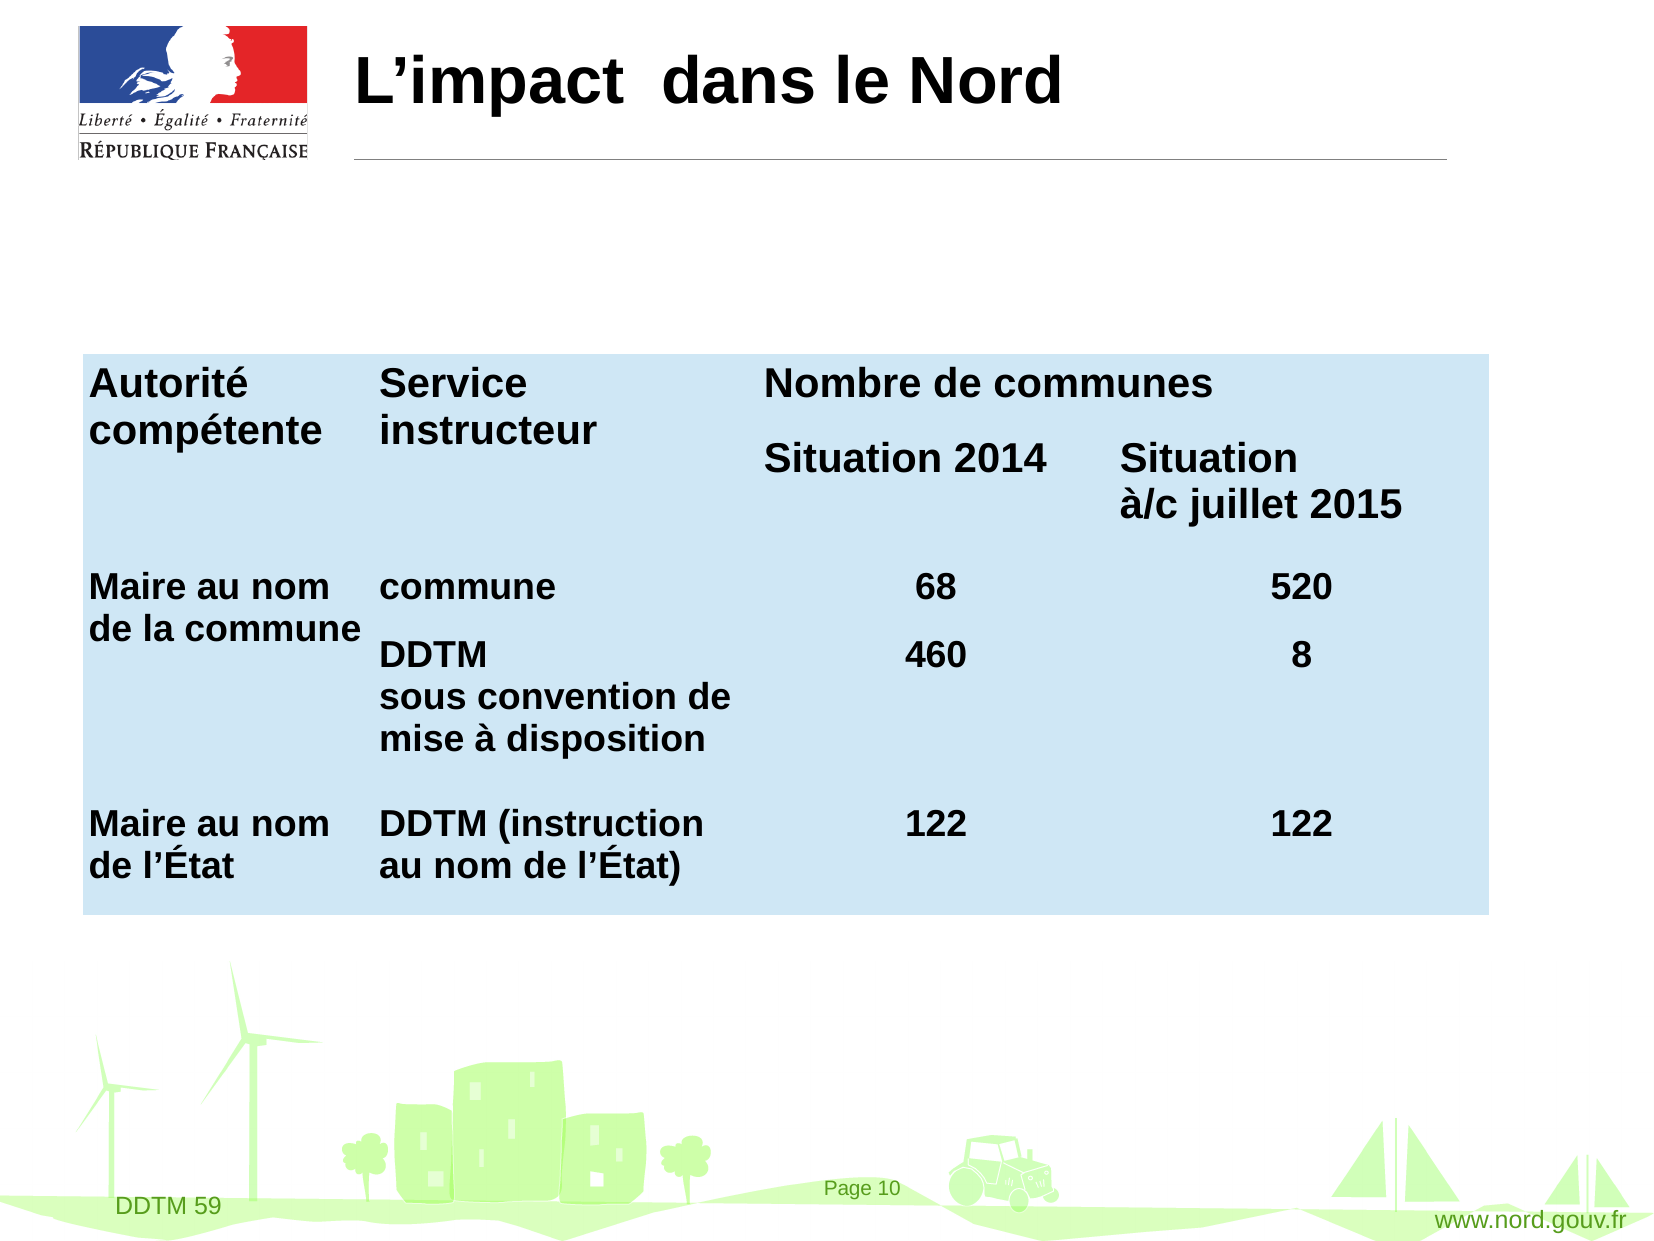

# L’impact dans le Nord
| Autorité compétente | Service instructeur | Nombre de communes | |
| --- | --- | --- | --- |
| | | Situation 2014 | Situation à/c juillet 2015 |
| Maire au nom de la commune | commune | 68 | 520 |
| | DDTM sous convention de mise à disposition | 460 | 8 |
| Maire au nom de l’État | DDTM (instruction au nom de l’État) | 122 | 122 |